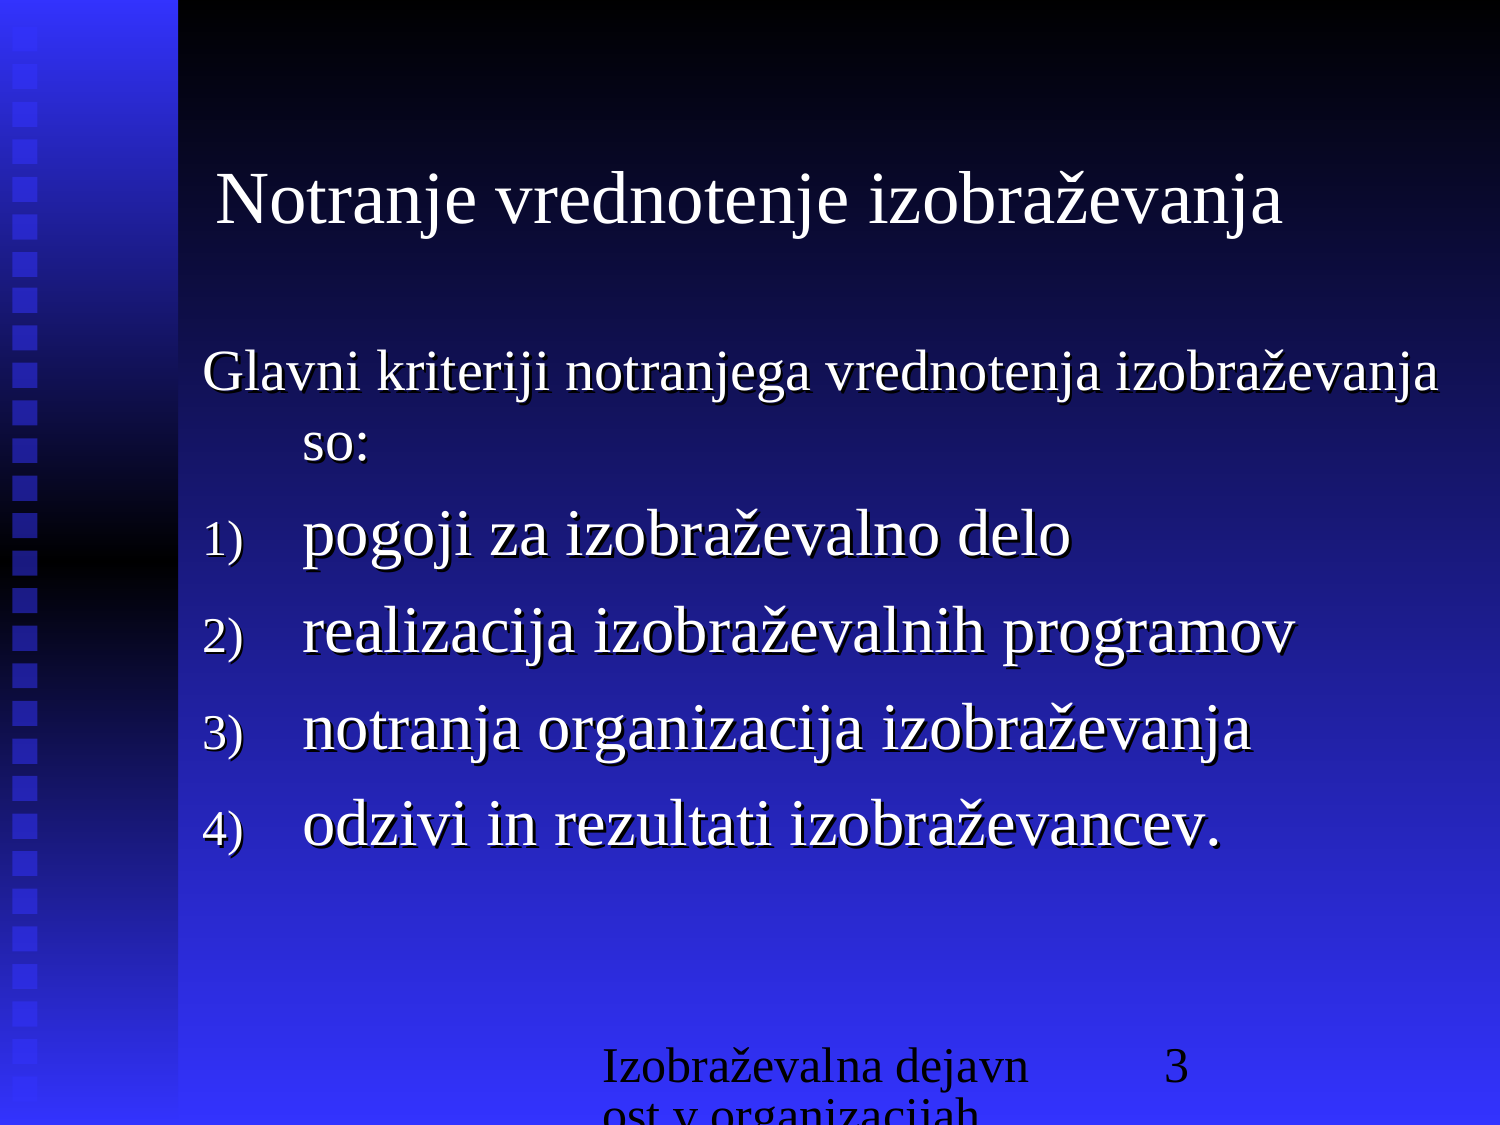

# Notranje vrednotenje izobraževanja
Glavni kriteriji notranjega vrednotenja izobraževanja so:
pogoji za izobraževalno delo
realizacija izobraževalnih programov
notranja organizacija izobraževanja
odzivi in rezultati izobraževancev.
Izobraževalna dejavnost v organizacijah
3